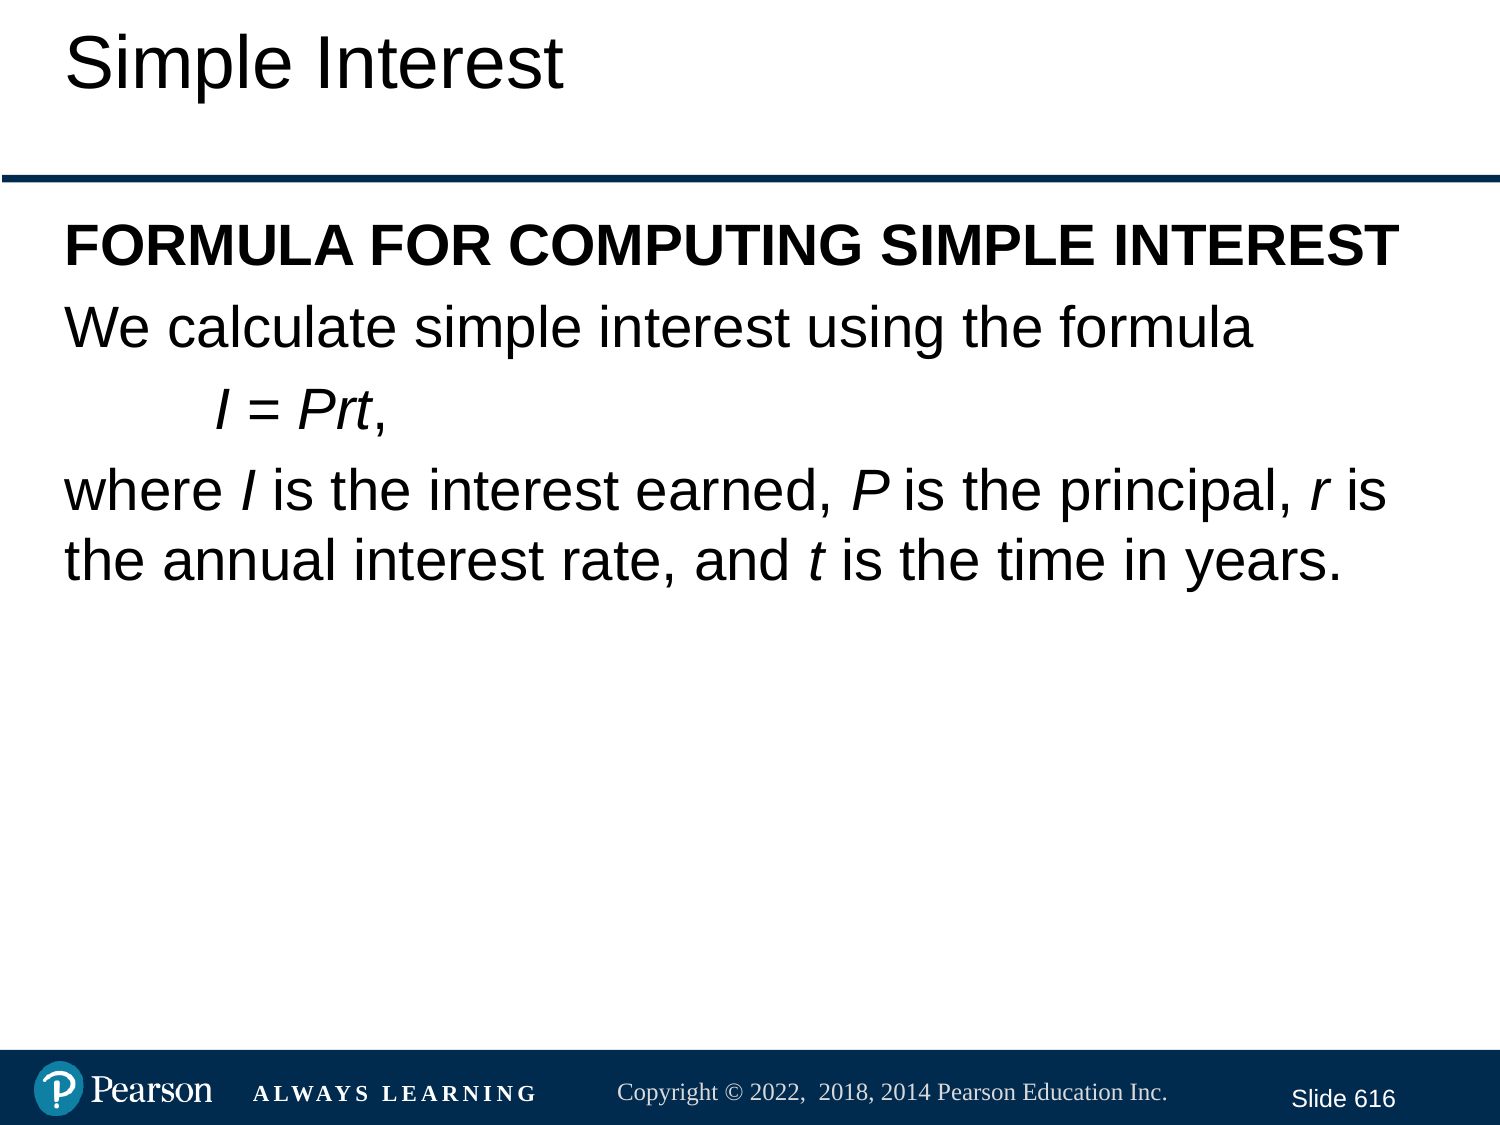

# Simple Interest
FORMULA FOR COMPUTING SIMPLE INTEREST
We calculate simple interest using the formula
		I = Prt,
where I is the interest earned, P is the principal, r is the annual interest rate, and t is the time in years.